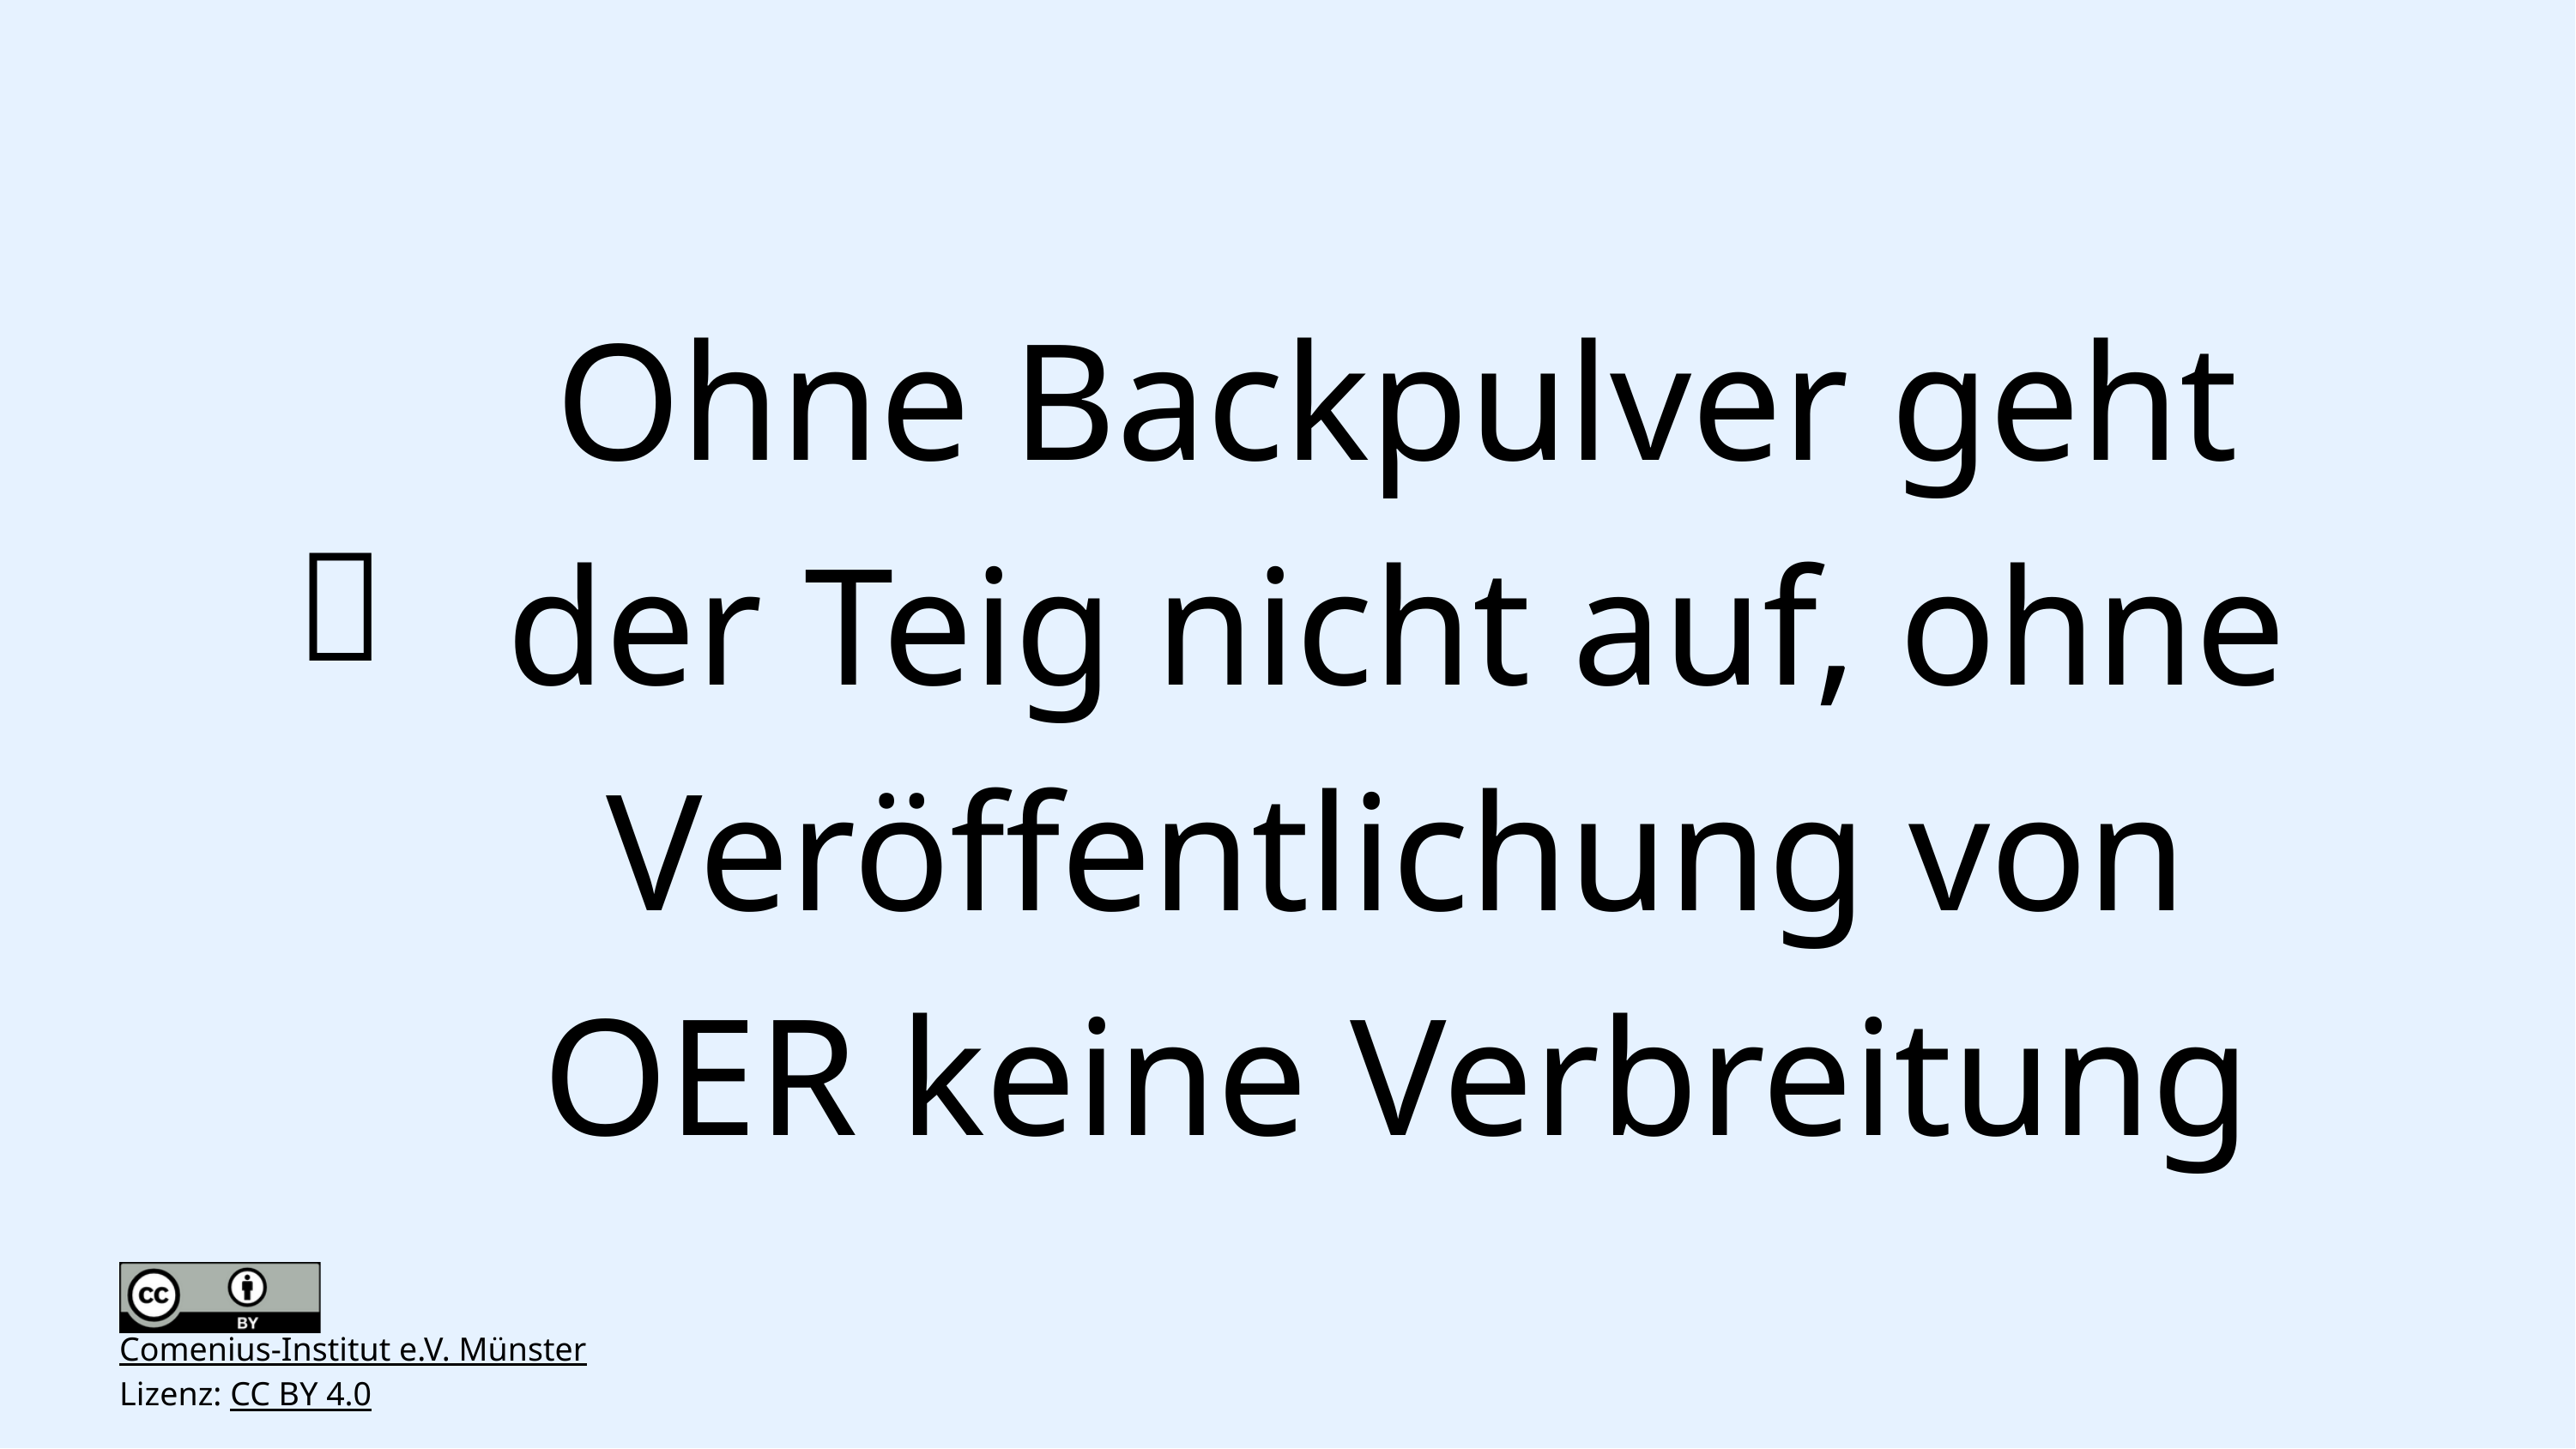

Ohne Backpulver geht der Teig nicht auf, ohne Veröffentlichung von OER keine Verbreitung
🧂
Comenius-Institut e.V. Münster
Lizenz: CC BY 4.0